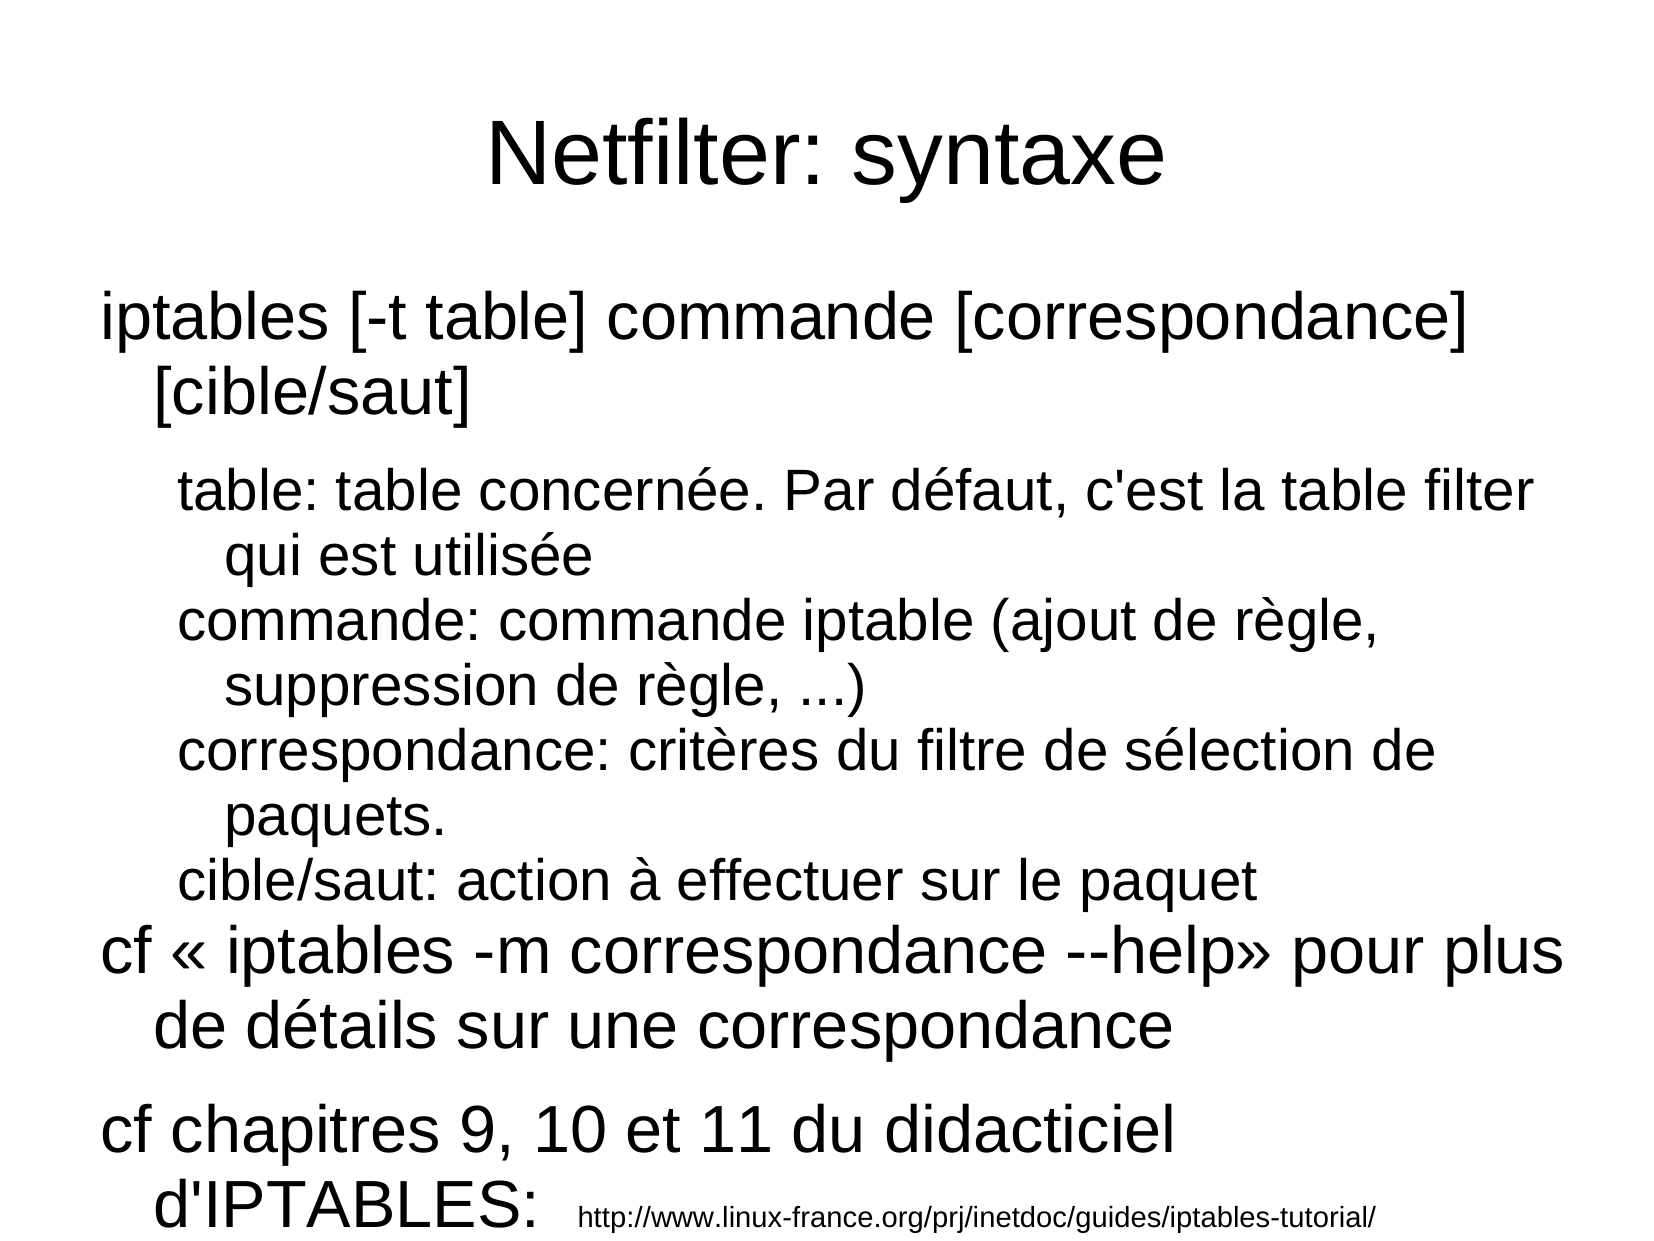

# Netfilter: syntaxe
iptables [-t table] commande [correspondance] [cible/saut]
table: table concernée. Par défaut, c'est la table filter qui est utilisée
commande: commande iptable (ajout de règle, suppression de règle, ...)
correspondance: critères du filtre de sélection de paquets.
cible/saut: action à effectuer sur le paquet
cf « iptables -m correspondance --help» pour plus de détails sur une correspondance
cf chapitres 9, 10 et 11 du didacticiel d'IPTABLES: http://www.linux-france.org/prj/inetdoc/guides/iptables-tutorial/